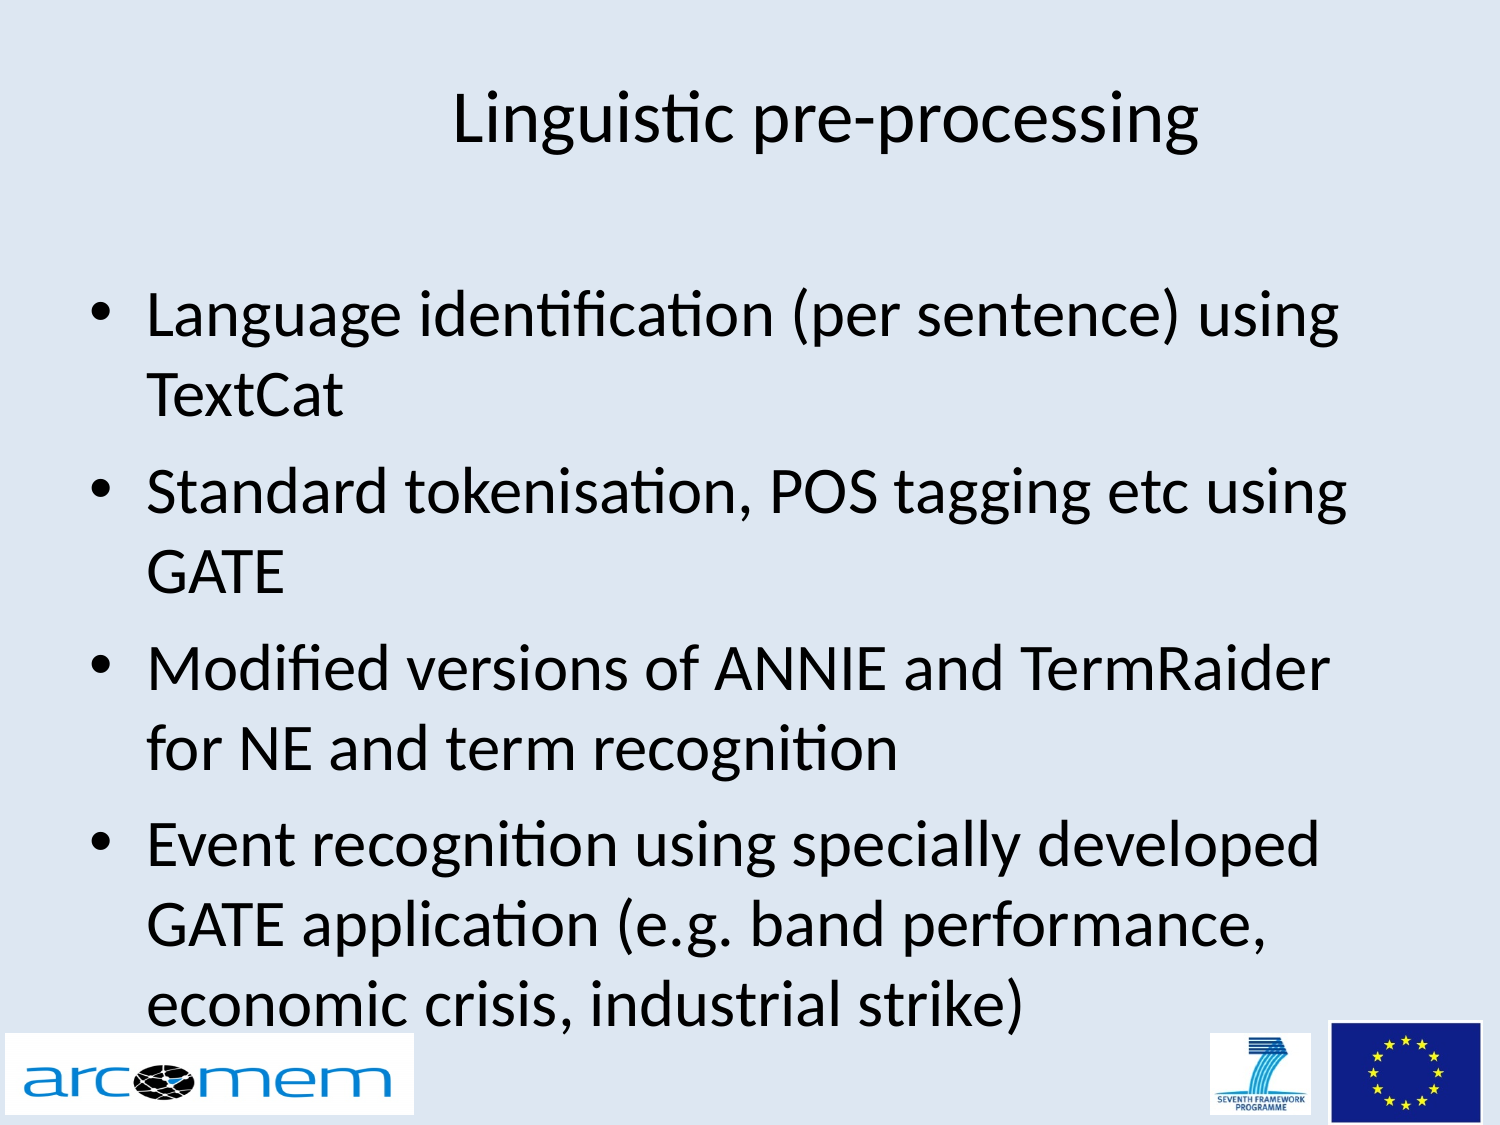

# Linguistic pre-processing
Language identification (per sentence) using TextCat
Standard tokenisation, POS tagging etc using GATE
Modified versions of ANNIE and TermRaider for NE and term recognition
Event recognition using specially developed GATE application (e.g. band performance, economic crisis, industrial strike)